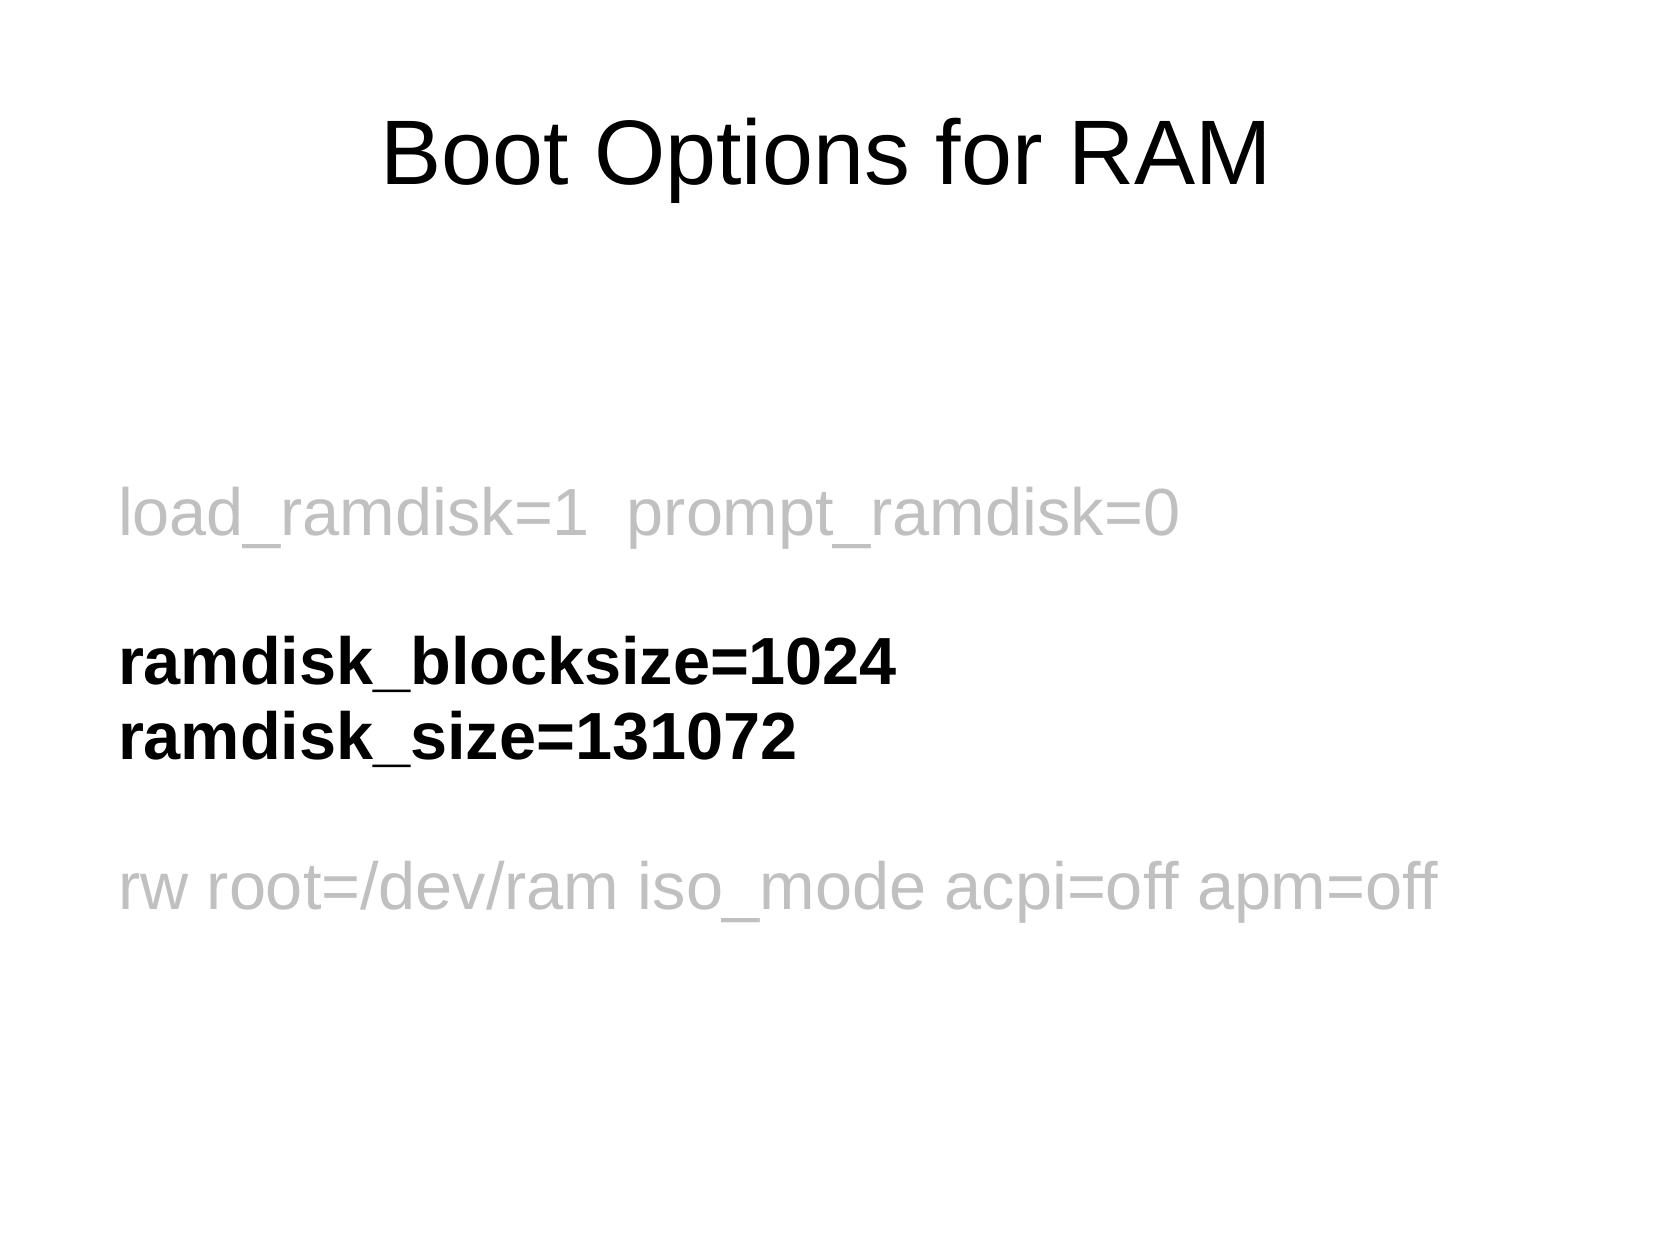

Boot Options for RAM
# load_ramdisk=1 prompt_ramdisk=0
ramdisk_blocksize=1024
ramdisk_size=131072
rw root=/dev/ram iso_mode acpi=off apm=off